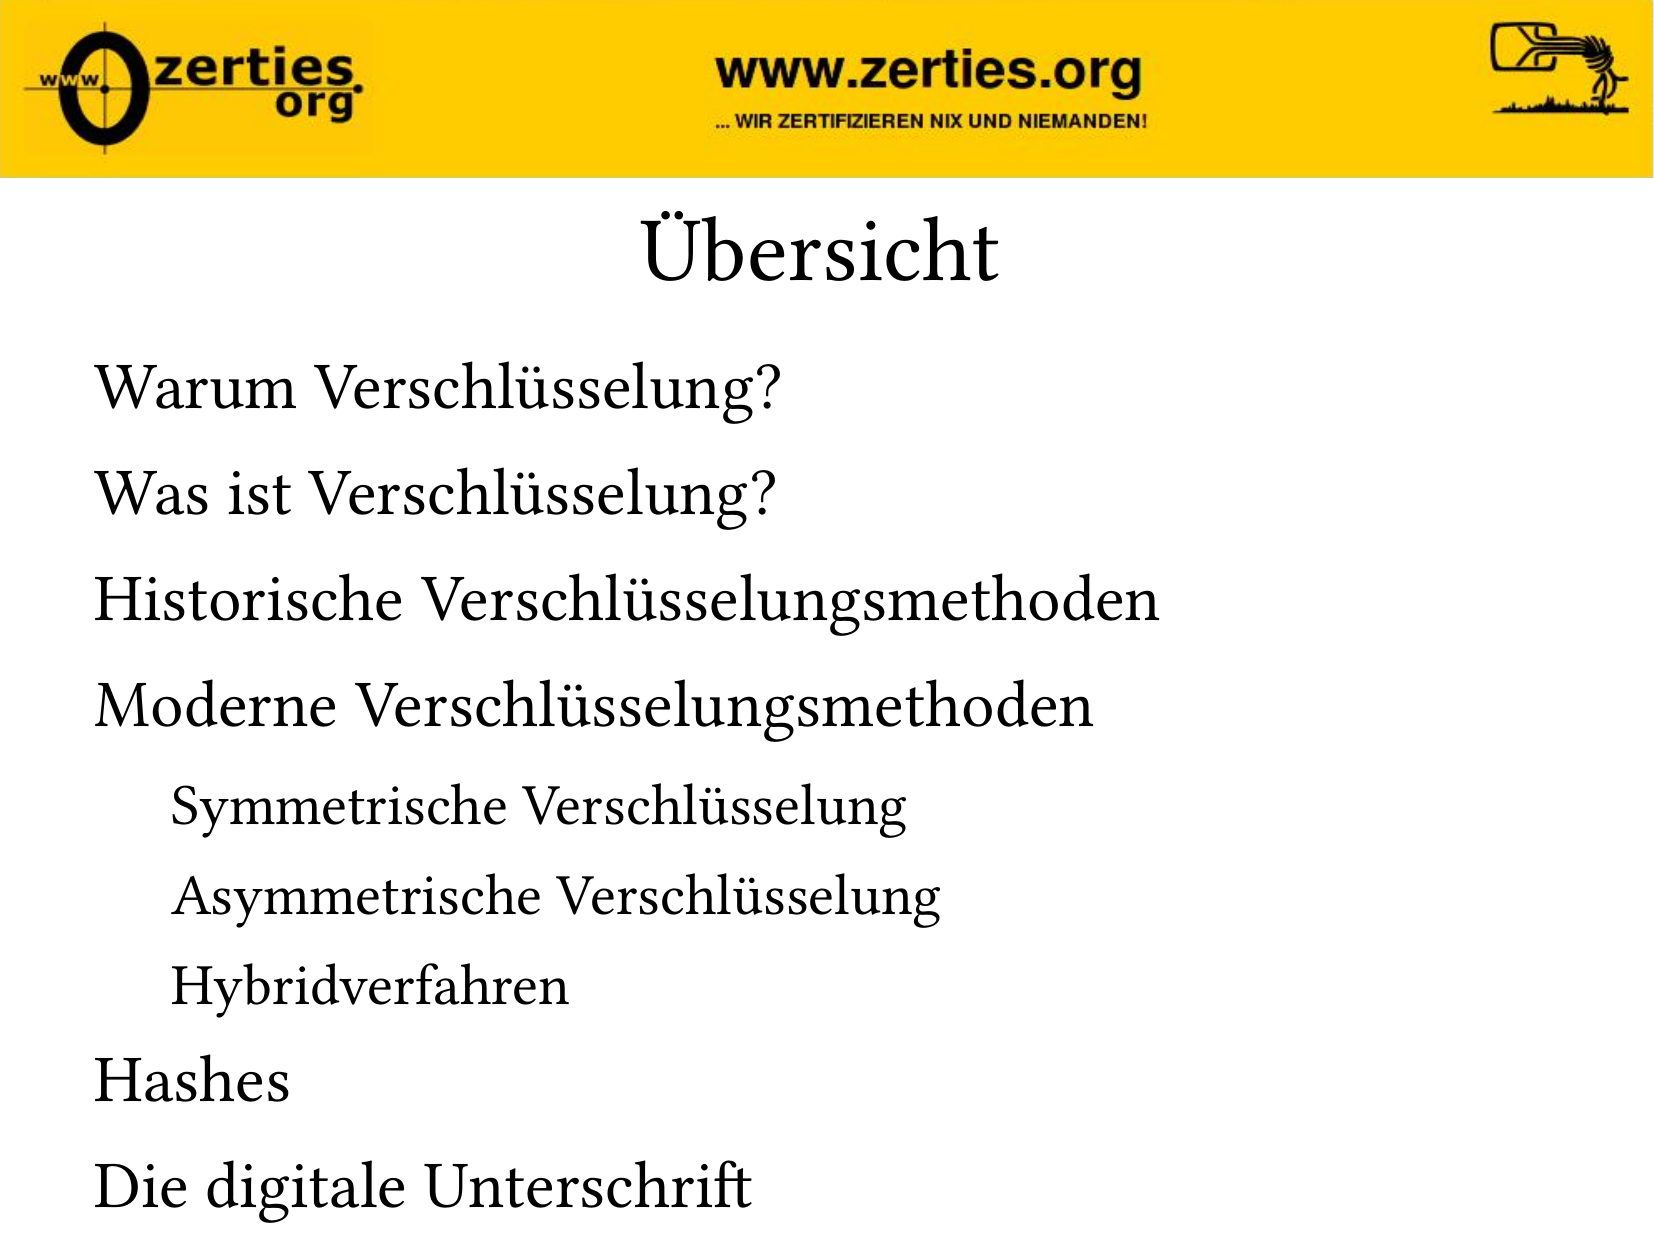

# Übersicht
Warum Verschlüsselung?
Was ist Verschlüsselung?
Historische Verschlüsselungsmethoden
Moderne Verschlüsselungsmethoden
Symmetrische Verschlüsselung
Asymmetrische Verschlüsselung
Hybridverfahren
Hashes
Die digitale Unterschrift